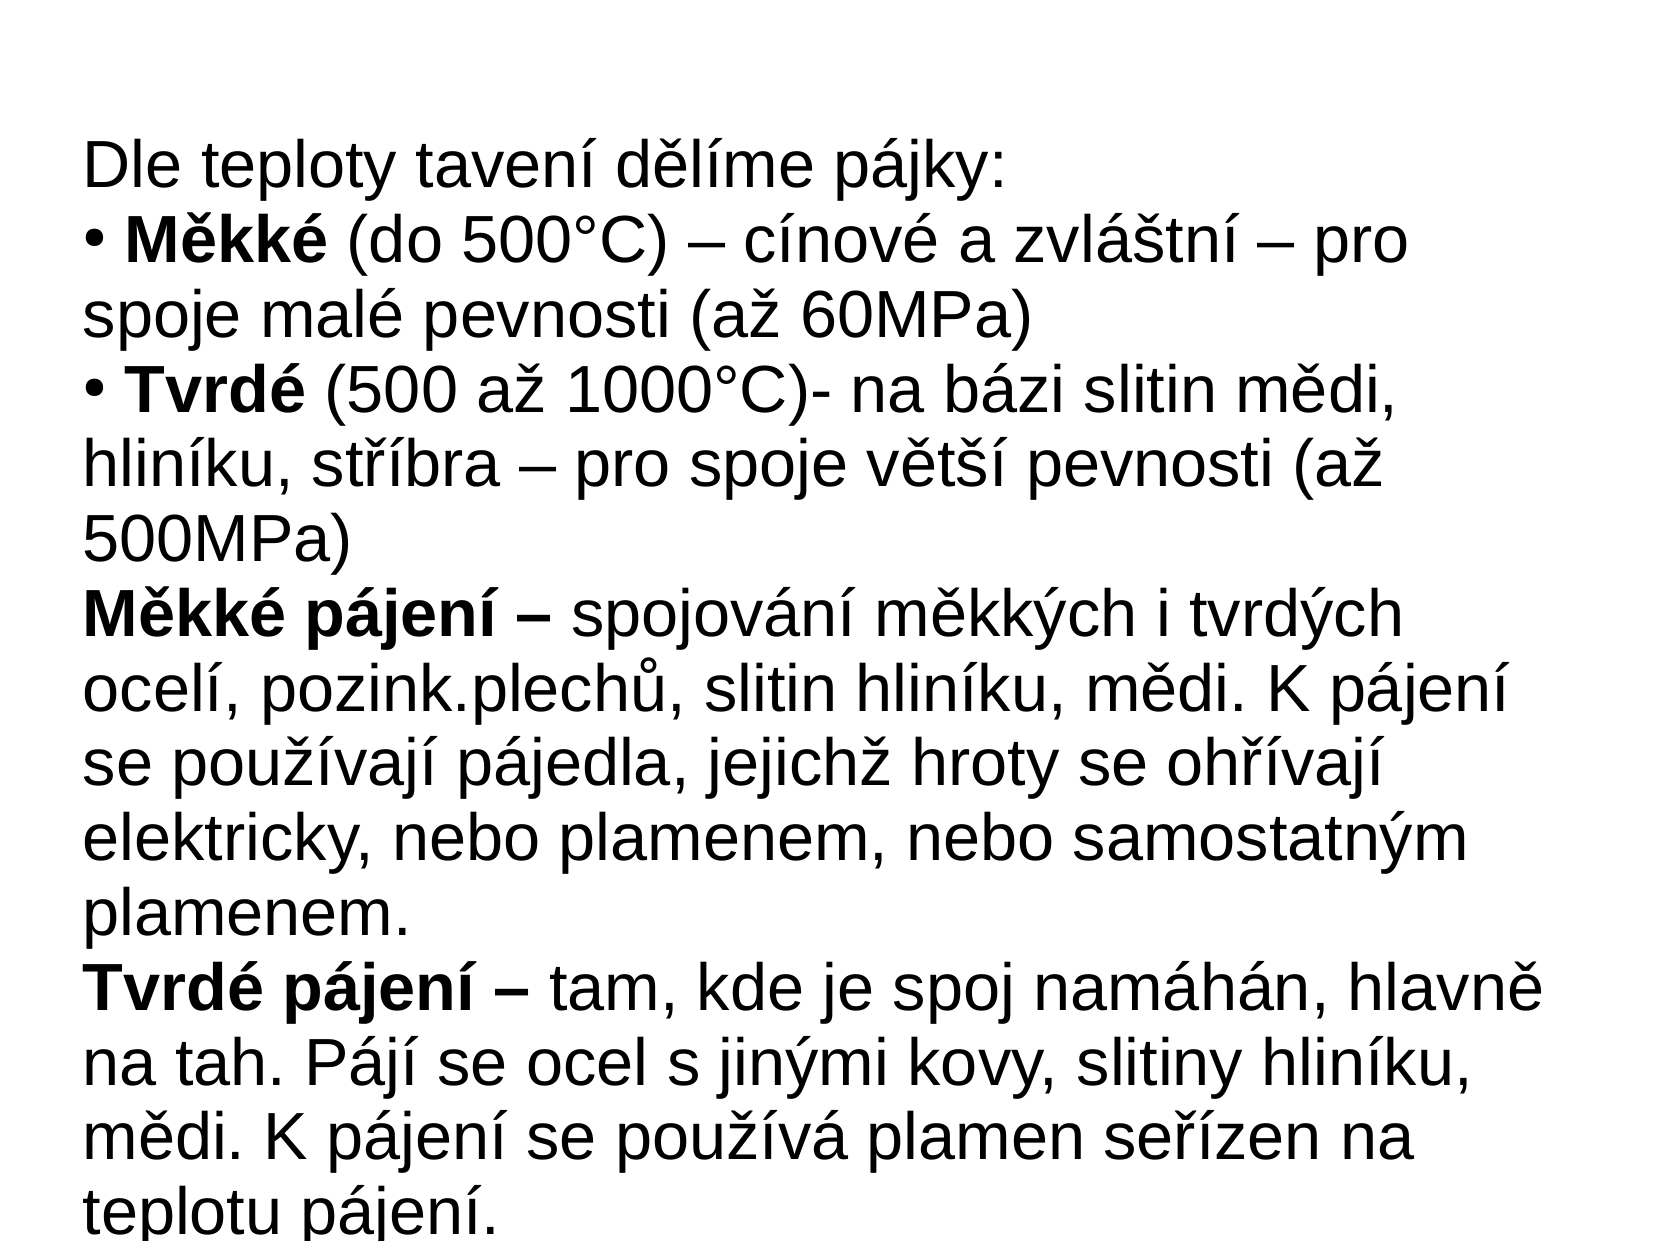

# Dle teploty tavení dělíme pájky:
 Měkké (do 500°C) – cínové a zvláštní – pro spoje malé pevnosti (až 60MPa)
 Tvrdé (500 až 1000°C)- na bázi slitin mědi, hliníku, stříbra – pro spoje větší pevnosti (až 500MPa)
Měkké pájení – spojování měkkých i tvrdých ocelí, pozink.plechů, slitin hliníku, mědi. K pájení se používají pájedla, jejichž hroty se ohřívají elektricky, nebo plamenem, nebo samostatným plamenem.
Tvrdé pájení – tam, kde je spoj namáhán, hlavně na tah. Pájí se ocel s jinými kovy, slitiny hliníku, mědi. K pájení se používá plamen seřízen na teplotu pájení.